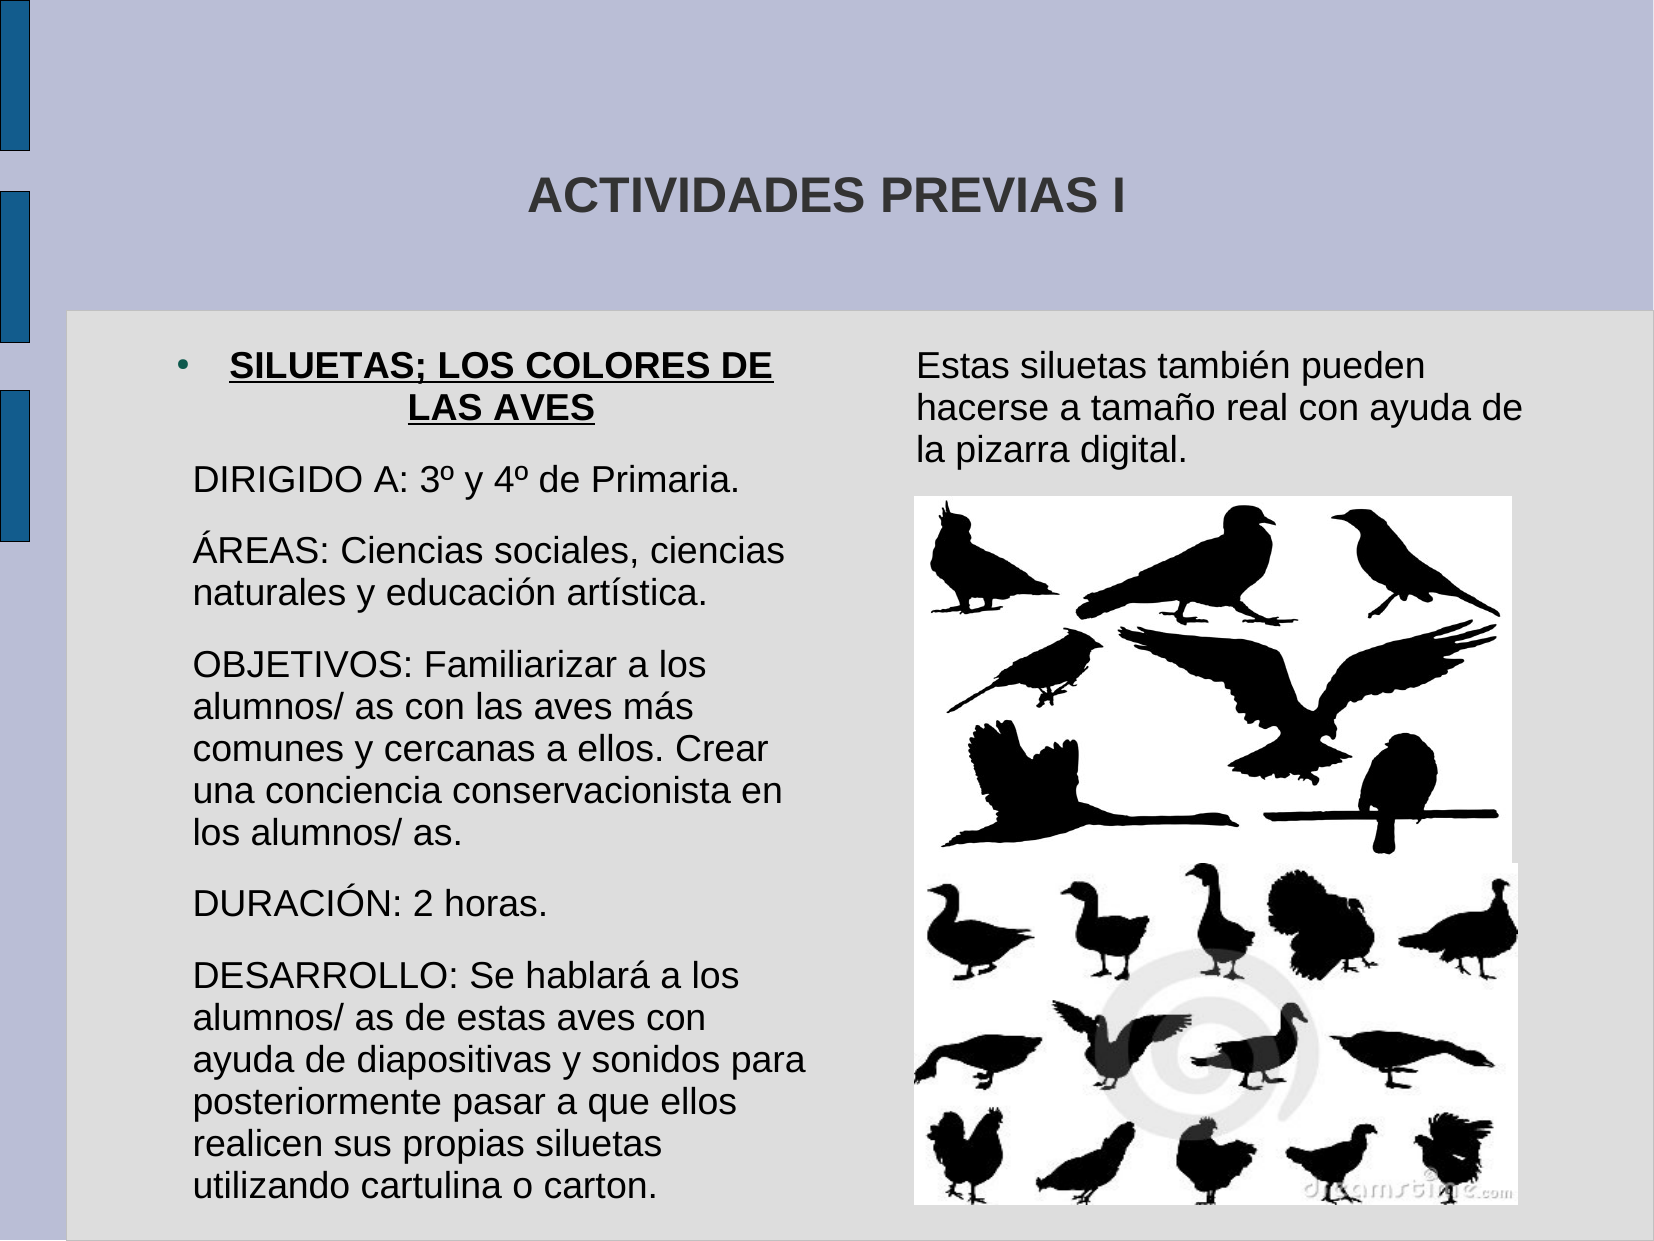

# ACTIVIDADES PREVIAS I
SILUETAS; LOS COLORES DE LAS AVES
DIRIGIDO A: 3º y 4º de Primaria.
ÁREAS: Ciencias sociales, ciencias naturales y educación artística.
OBJETIVOS: Familiarizar a los alumnos/ as con las aves más comunes y cercanas a ellos. Crear una conciencia conservacionista en los alumnos/ as.
DURACIÓN: 2 horas.
DESARROLLO: Se hablará a los alumnos/ as de estas aves con ayuda de diapositivas y sonidos para posteriormente pasar a que ellos realicen sus propias siluetas utilizando cartulina o carton.
Estas siluetas también pueden hacerse a tamaño real con ayuda de la pizarra digital.